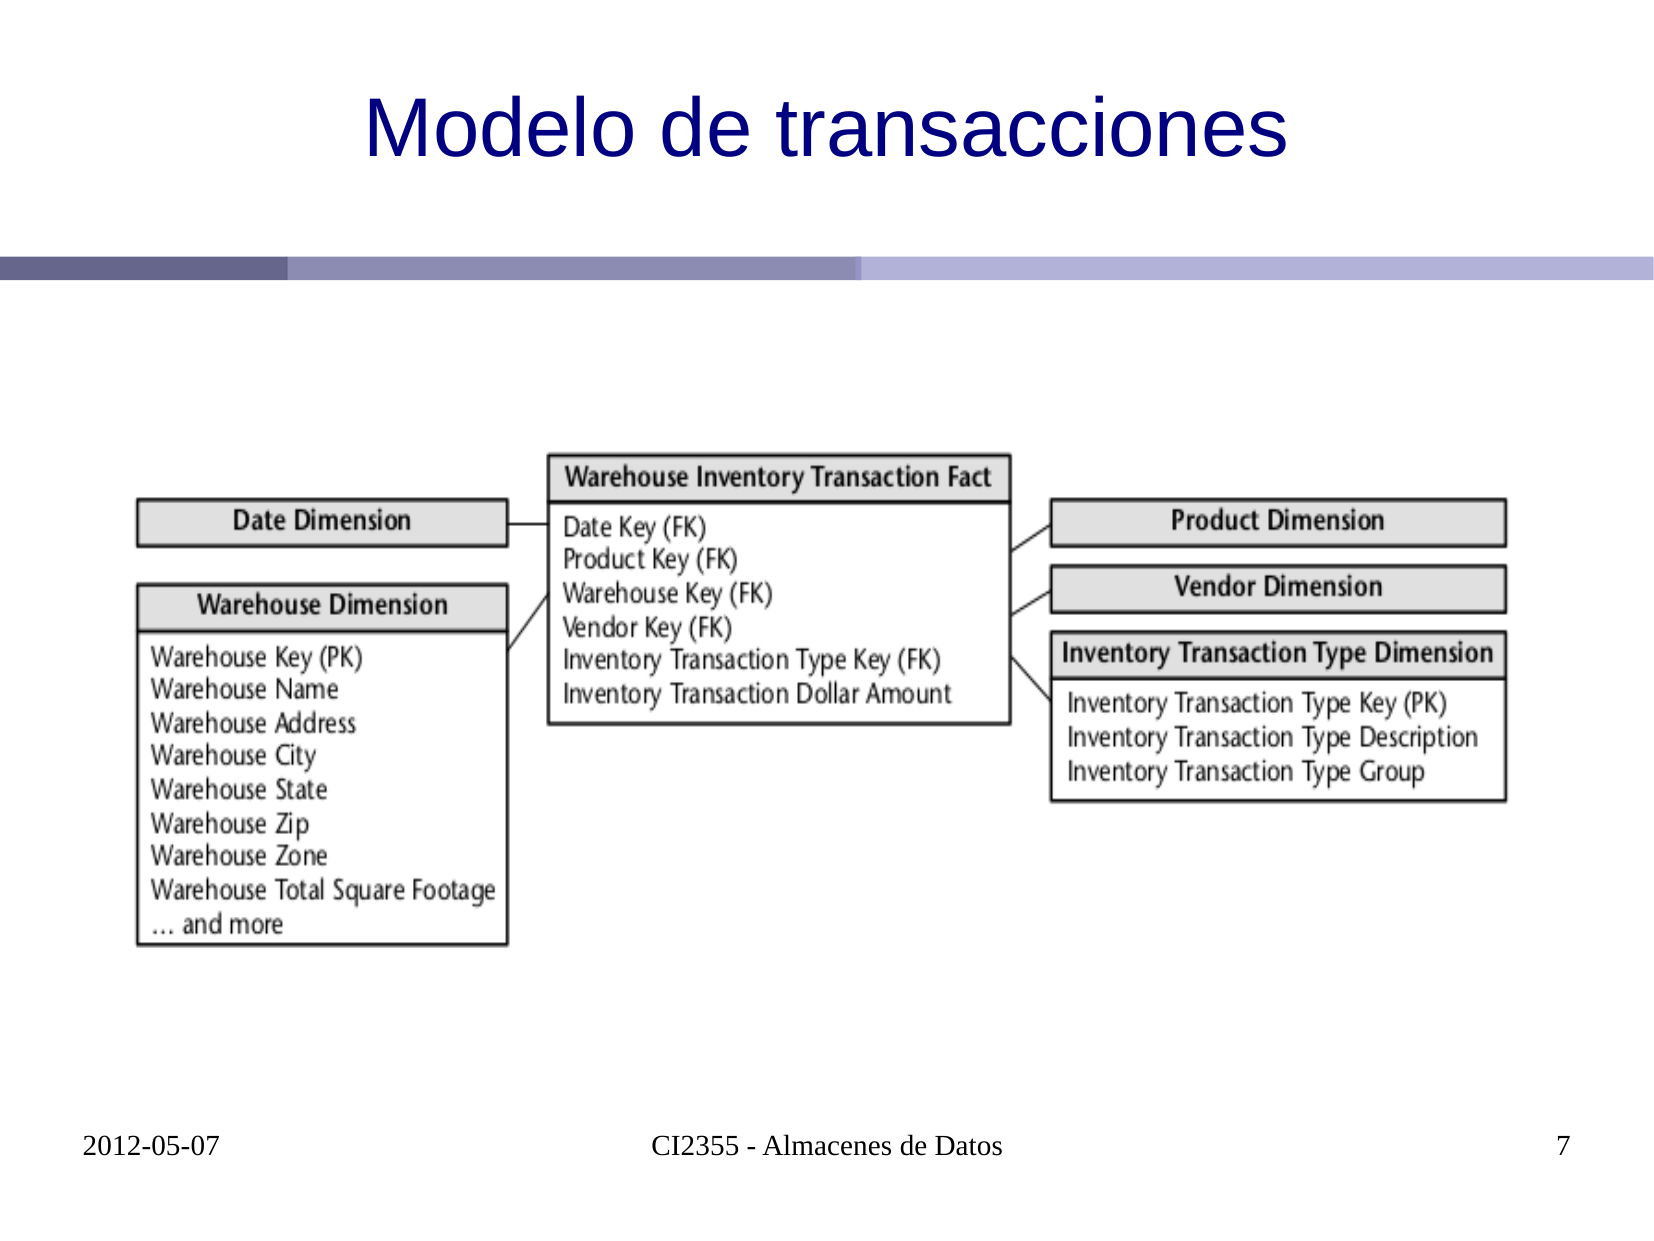

# Modelo de transacciones
2012-05-07
CI2355 - Almacenes de Datos
7